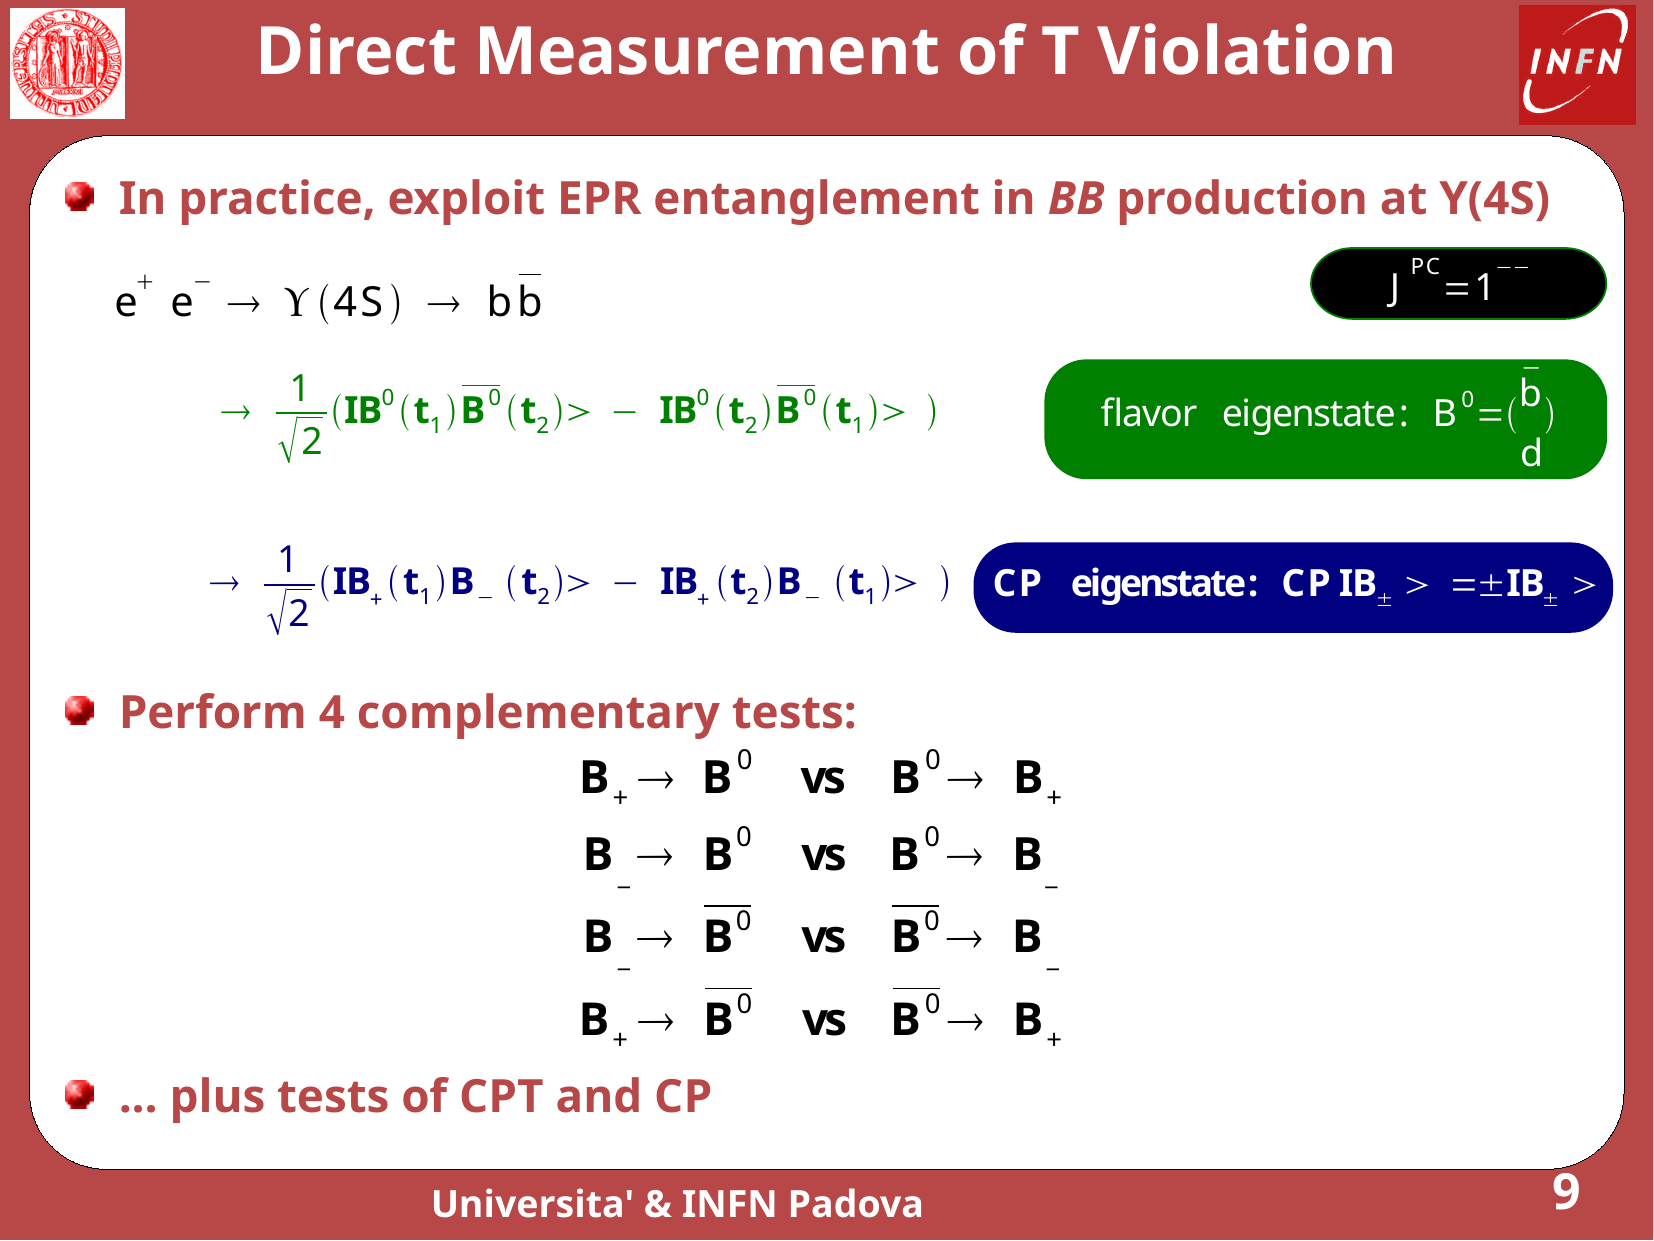

# Direct Measurement of T Violation
In practice, exploit EPR entanglement in BB production at Y(4S)
Perform 4 complementary tests:
... plus tests of CPT and CP